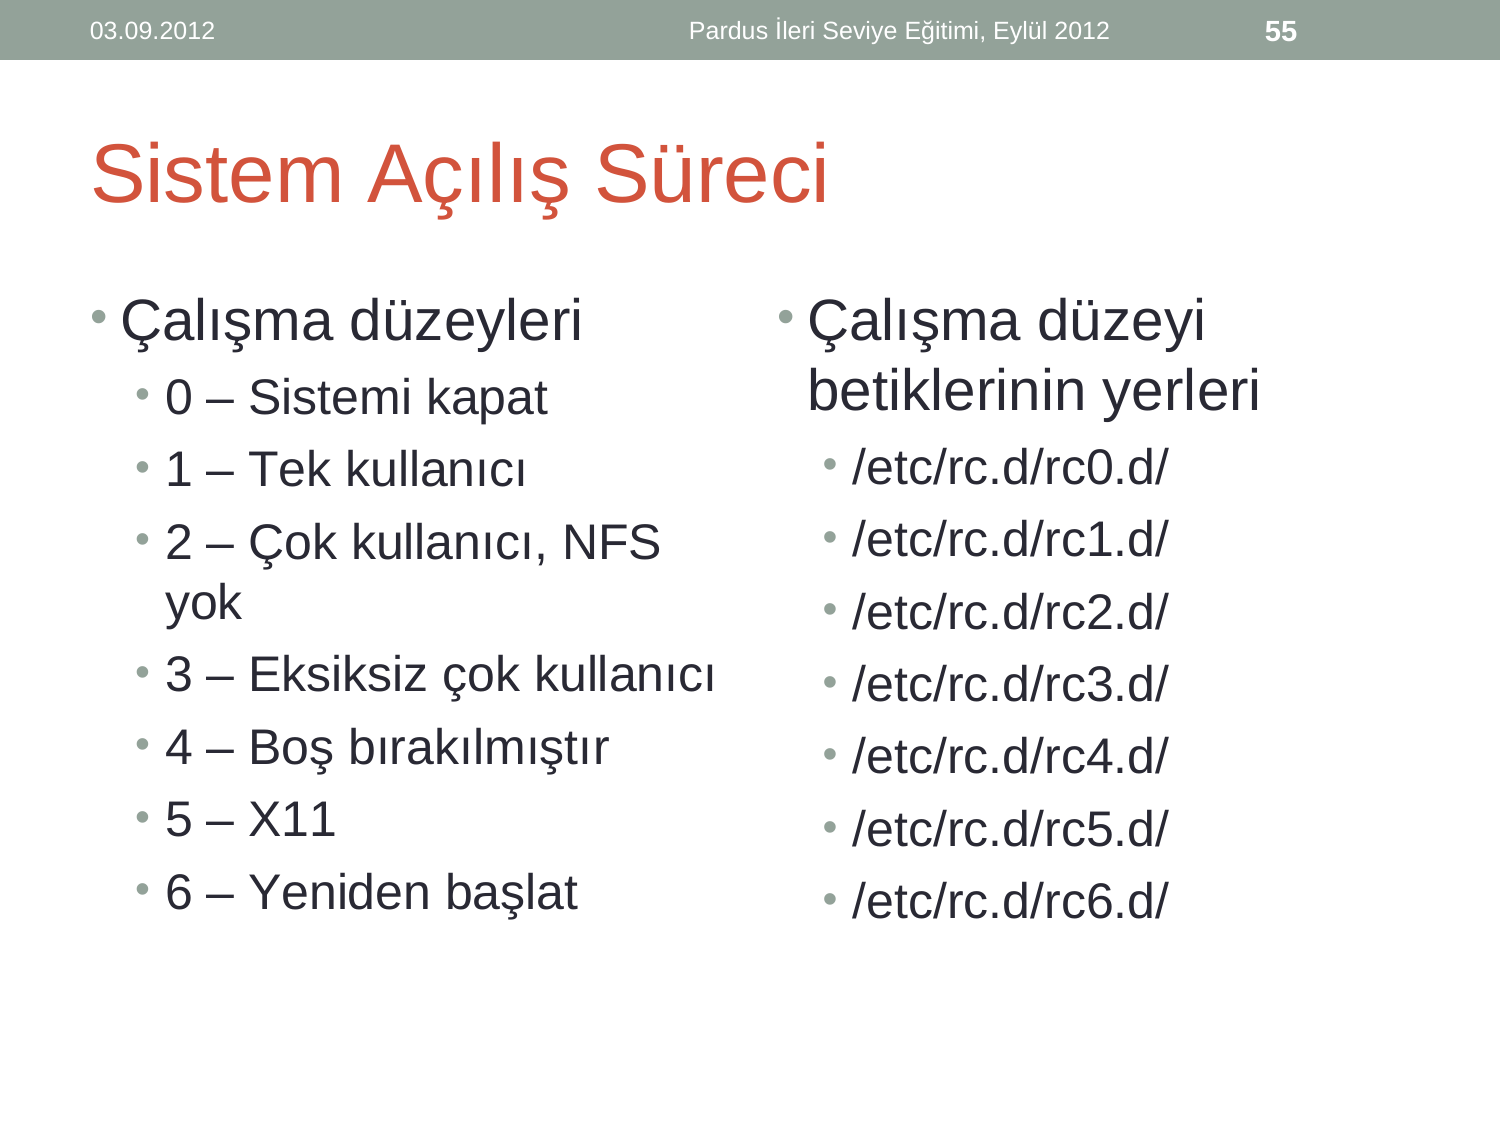

03.09.2012
Pardus İleri Seviye Eğitimi, Eylül 2012
# Sistem Açılış Süreci
Çalışma düzeyleri
0 – Sistemi kapat
1 – Tek kullanıcı
2 – Çok kullanıcı, NFS yok
3 – Eksiksiz çok kullanıcı
4 – Boş bırakılmıştır
5 – X11
6 – Yeniden başlat
Çalışma düzeyi betiklerinin yerleri
/etc/rc.d/rc0.d/
/etc/rc.d/rc1.d/
/etc/rc.d/rc2.d/
/etc/rc.d/rc3.d/
/etc/rc.d/rc4.d/
/etc/rc.d/rc5.d/
/etc/rc.d/rc6.d/